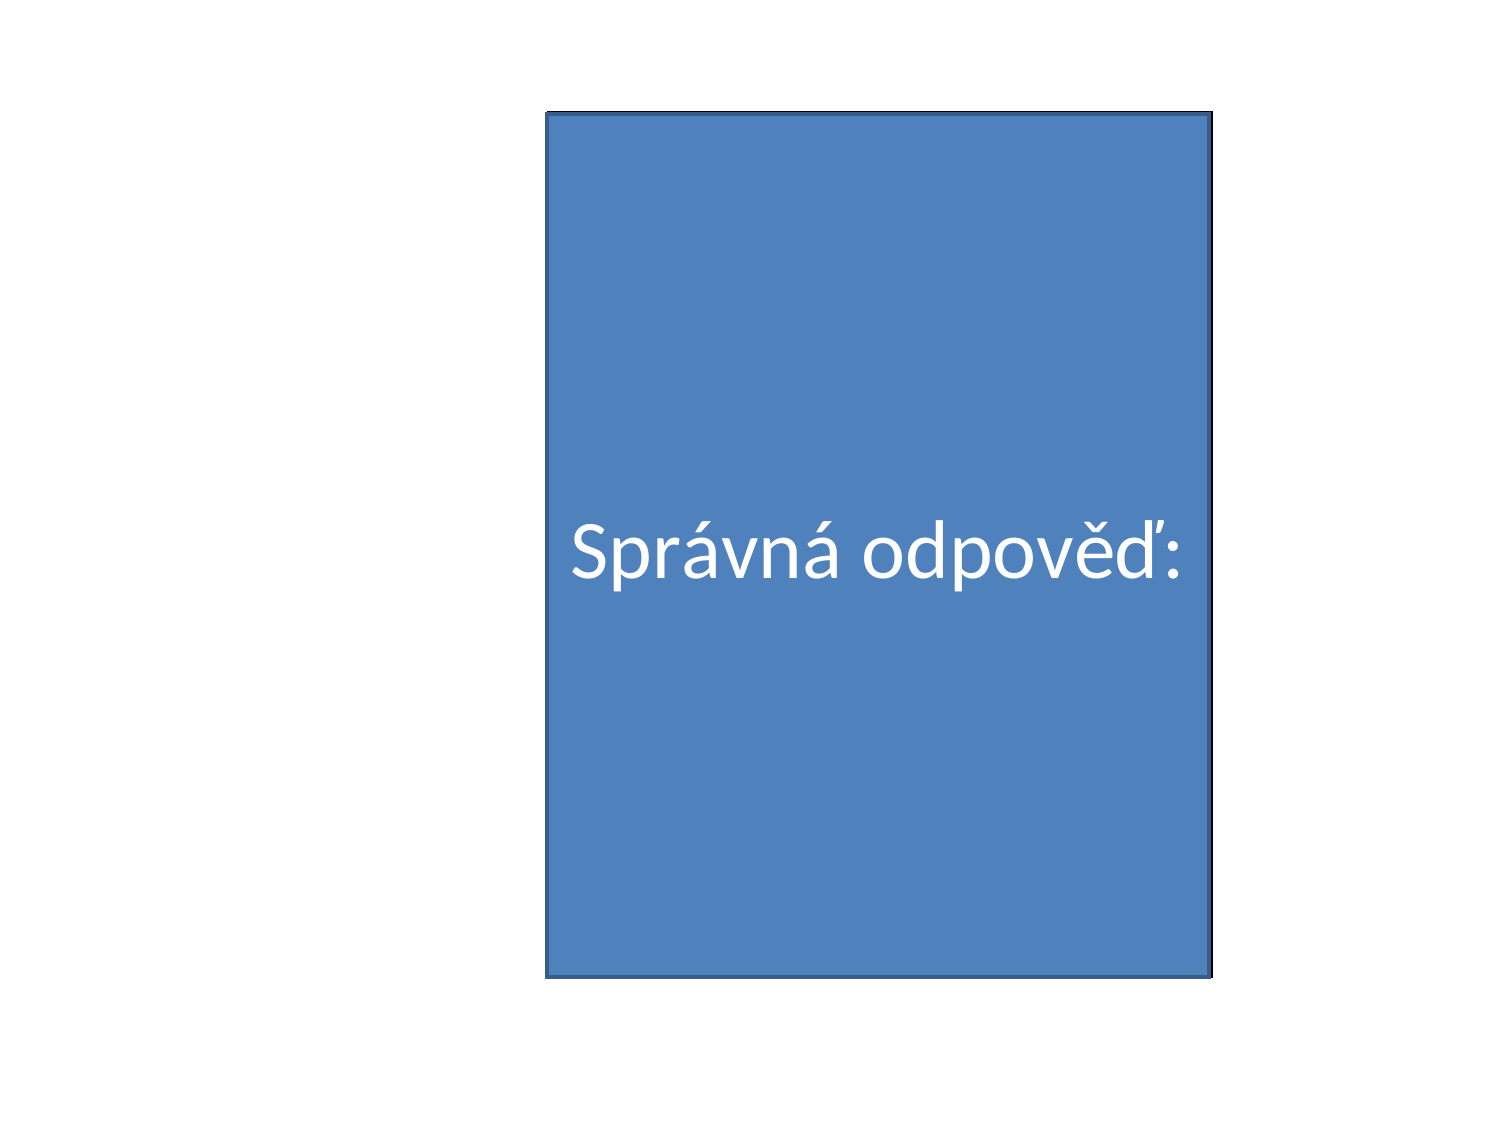

Protože jen tak můžeme
vypočítat hustotu látky, když
hmotnost tělesa dělíme jeho
objemem.
Správná odpověď: